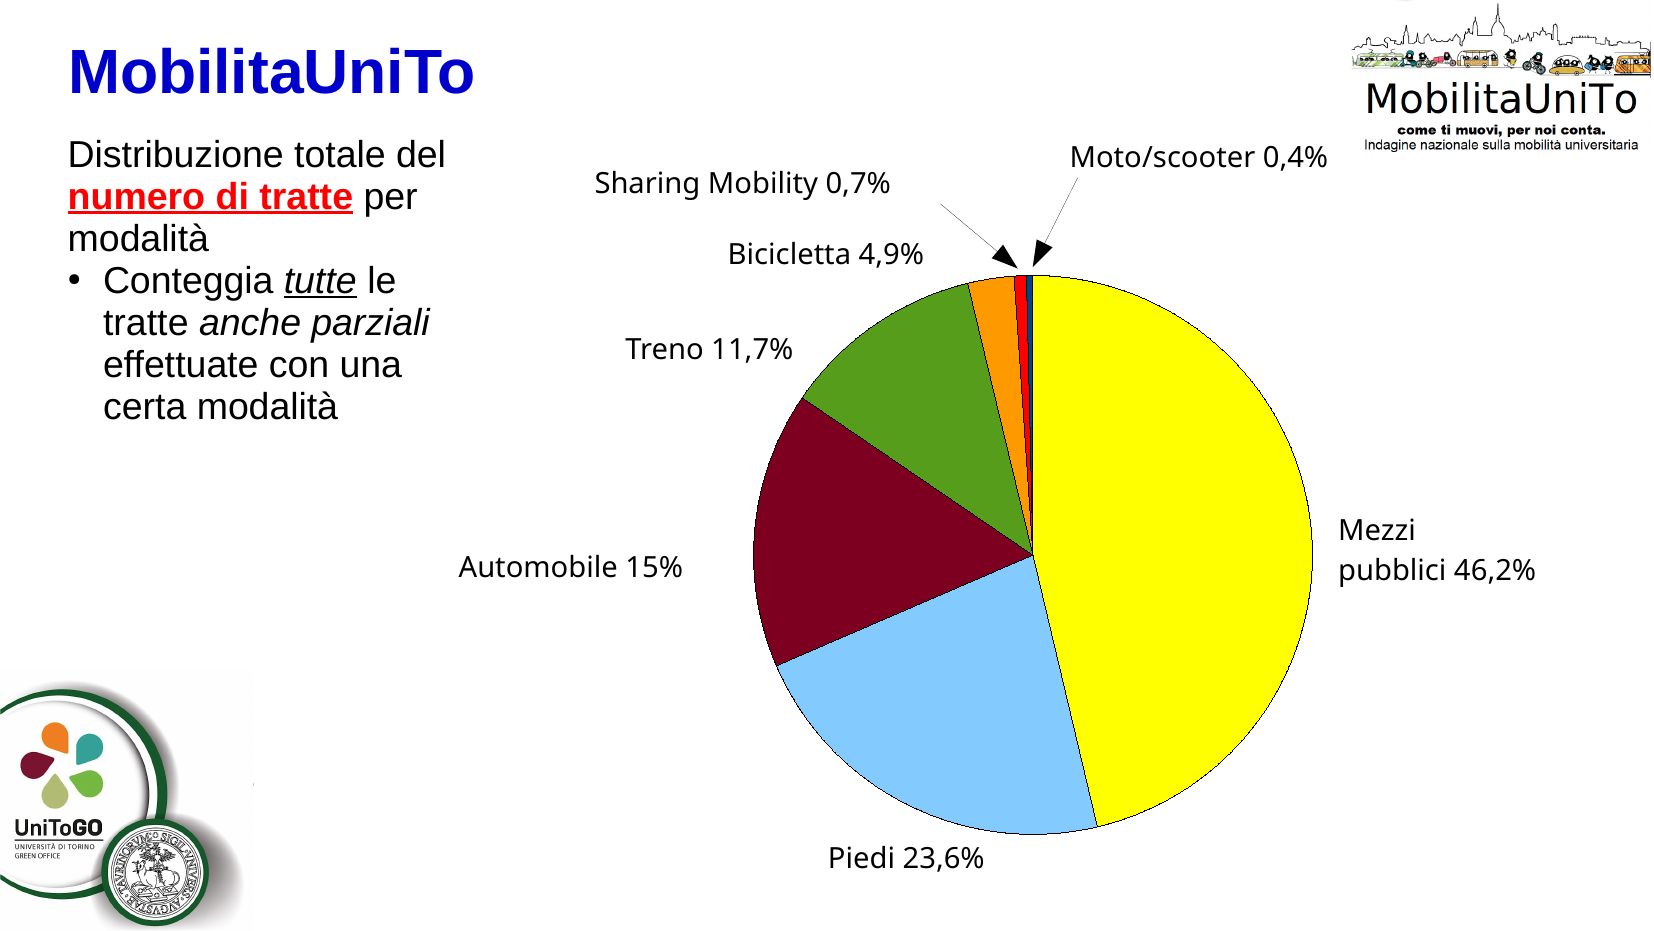

MobilitaUniTo
Distribuzione totale del numero di tratte per modalità
Conteggia tutte le tratte anche parziali effettuate con una certa modalità
Moto/scooter 0,4%
### Chart
| Category | Colonna U |
|---|---|
| Mezzi pubblici | 10740.0 |
| Piedi | 5154.0 |
| Automobile | 3716.0 |
| Treno | 2719.0 |
| Bicicletta | 621.0 |
| Sharing Mobility | 164.0 |
| Moto/scooter | 86.0 |Sharing Mobility 0,7%
Bicicletta 4,9%
Treno 11,7%
Mezzi
pubblici 46,2%
Automobile 15%
Piedi 23,6%